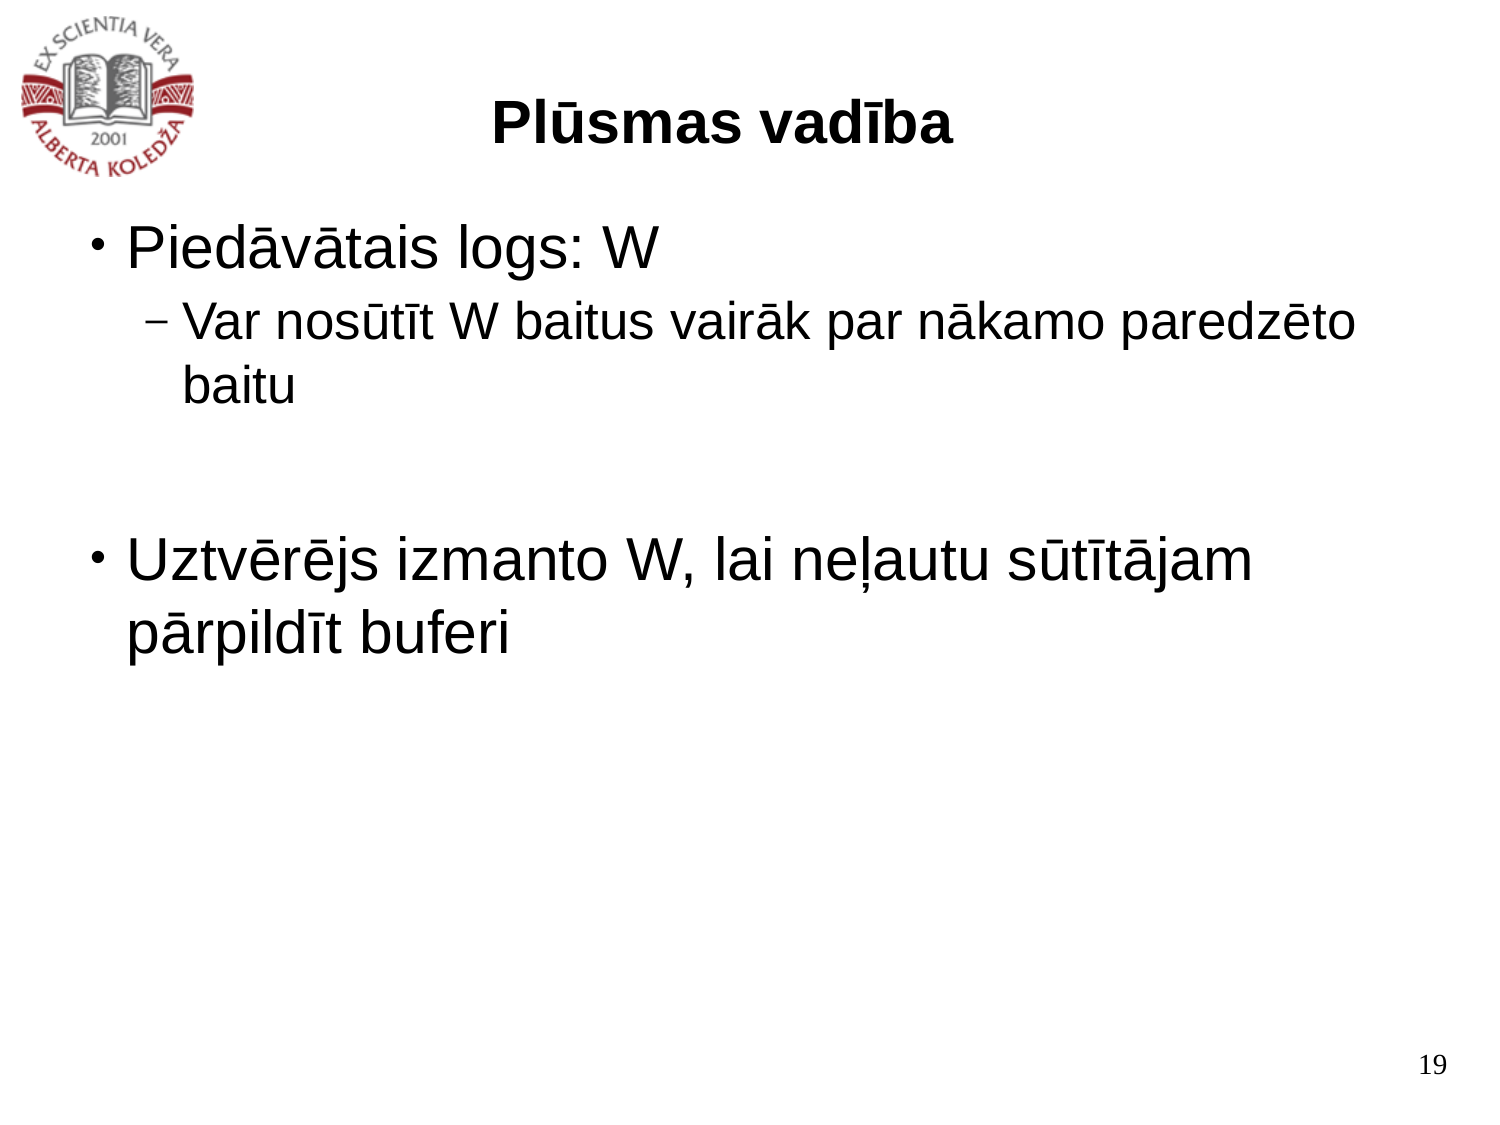

# Plūsmas vadība
Piedāvātais logs: W
Var nosūtīt W baitus vairāk par nākamo paredzēto baitu
Uztvērējs izmanto W, lai neļautu sūtītājam pārpildīt buferi